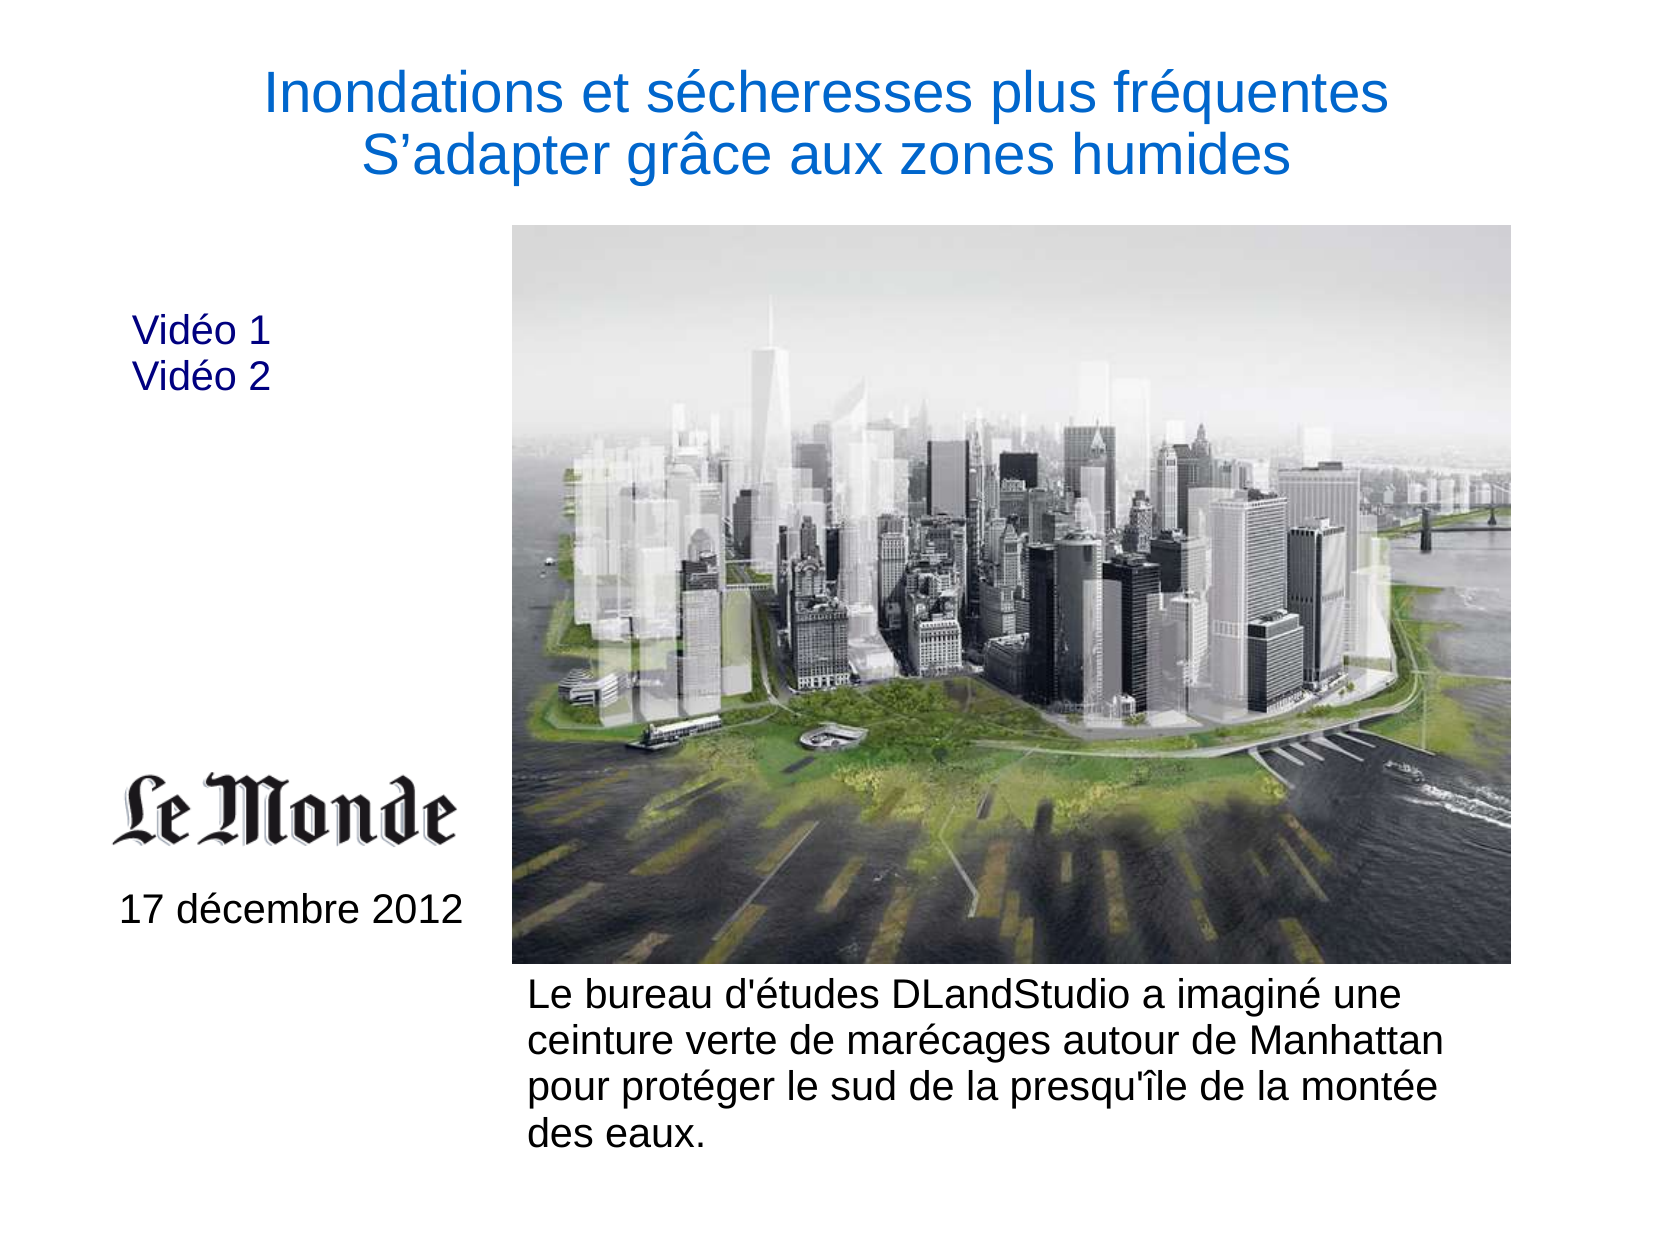

# Inondations et sécheresses plus fréquentes S’adapter grâce aux zones humides
Vidéo 1
Vidéo 2
17 décembre 2012
Le bureau d'études DLandStudio a imaginé une ceinture verte de marécages autour de Manhattan pour protéger le sud de la presqu'île de la montée des eaux.